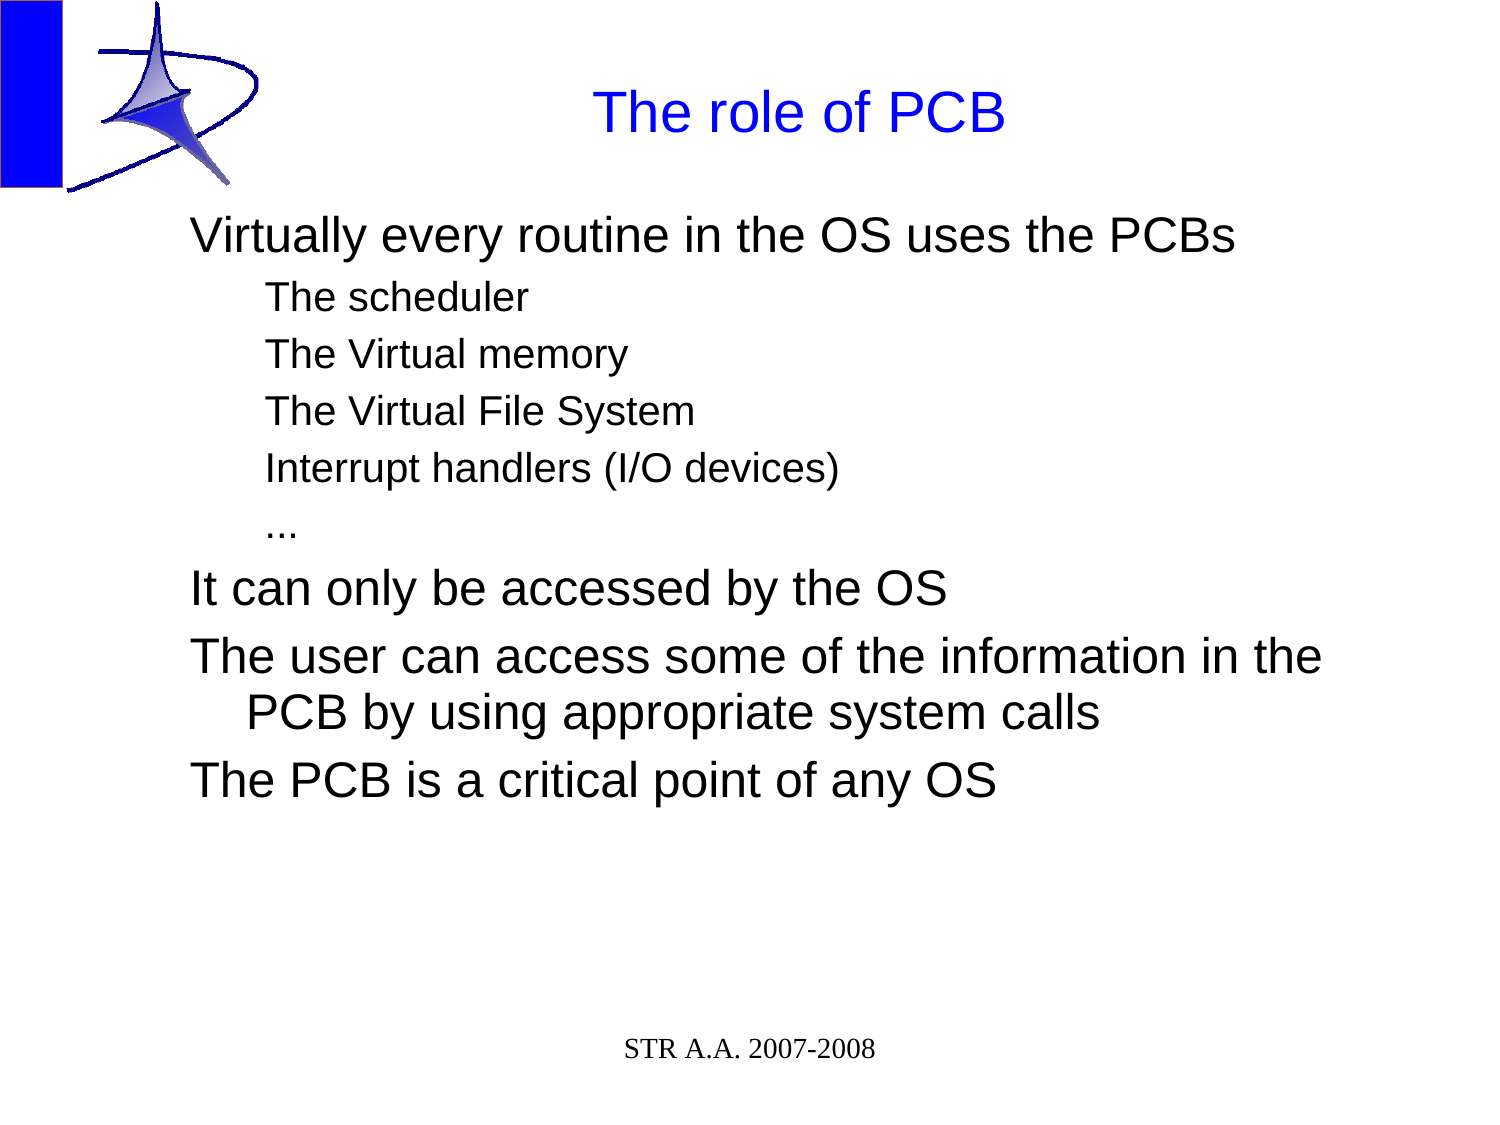

# The role of PCB
Virtually every routine in the OS uses the PCBs
The scheduler
The Virtual memory
The Virtual File System
Interrupt handlers (I/O devices)
...
It can only be accessed by the OS
The user can access some of the information in the PCB by using appropriate system calls
The PCB is a critical point of any OS
STR A.A. 2007-2008